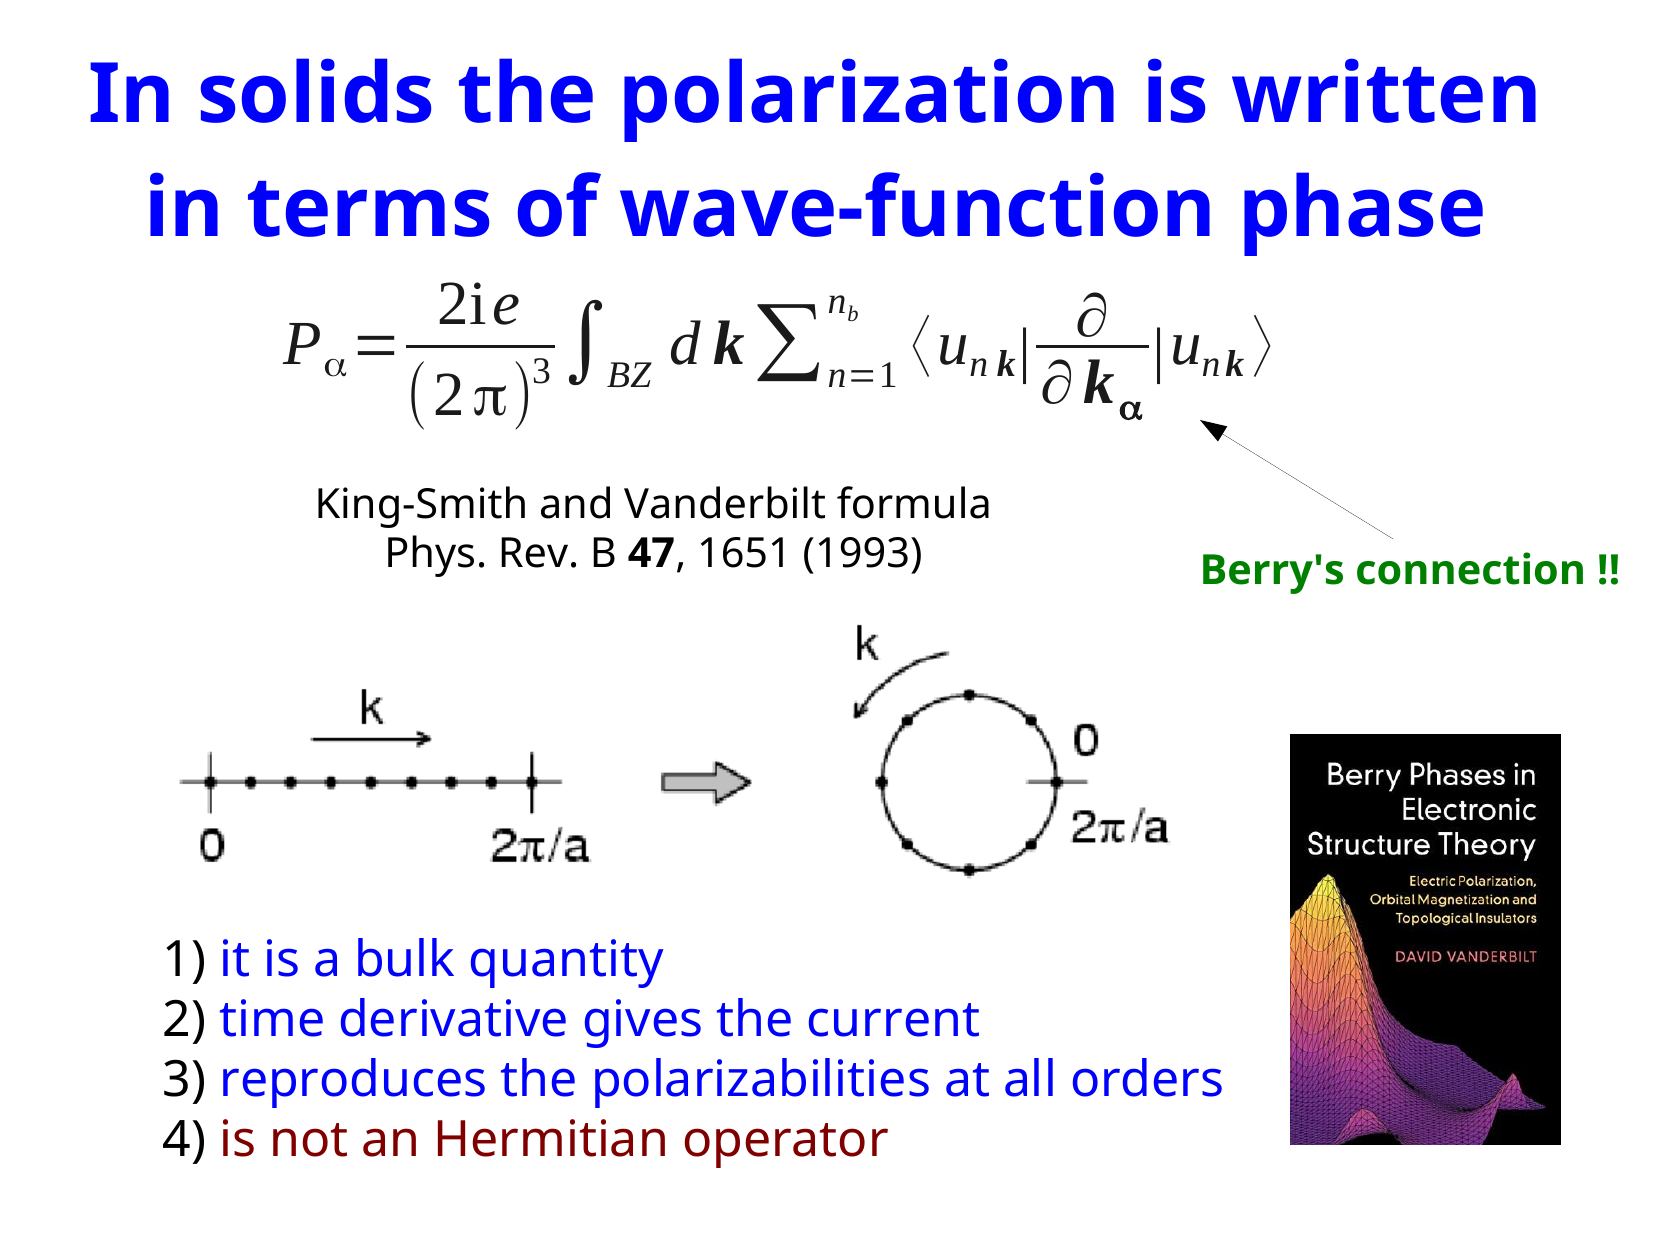

# In solids the polarization is written in terms of wave-function phase
King-Smith and Vanderbilt formula
Phys. Rev. B 47, 1651 (1993)
Berry's connection !!
 it is a bulk quantity
 time derivative gives the current
 reproduces the polarizabilities at all orders
 is not an Hermitian operator